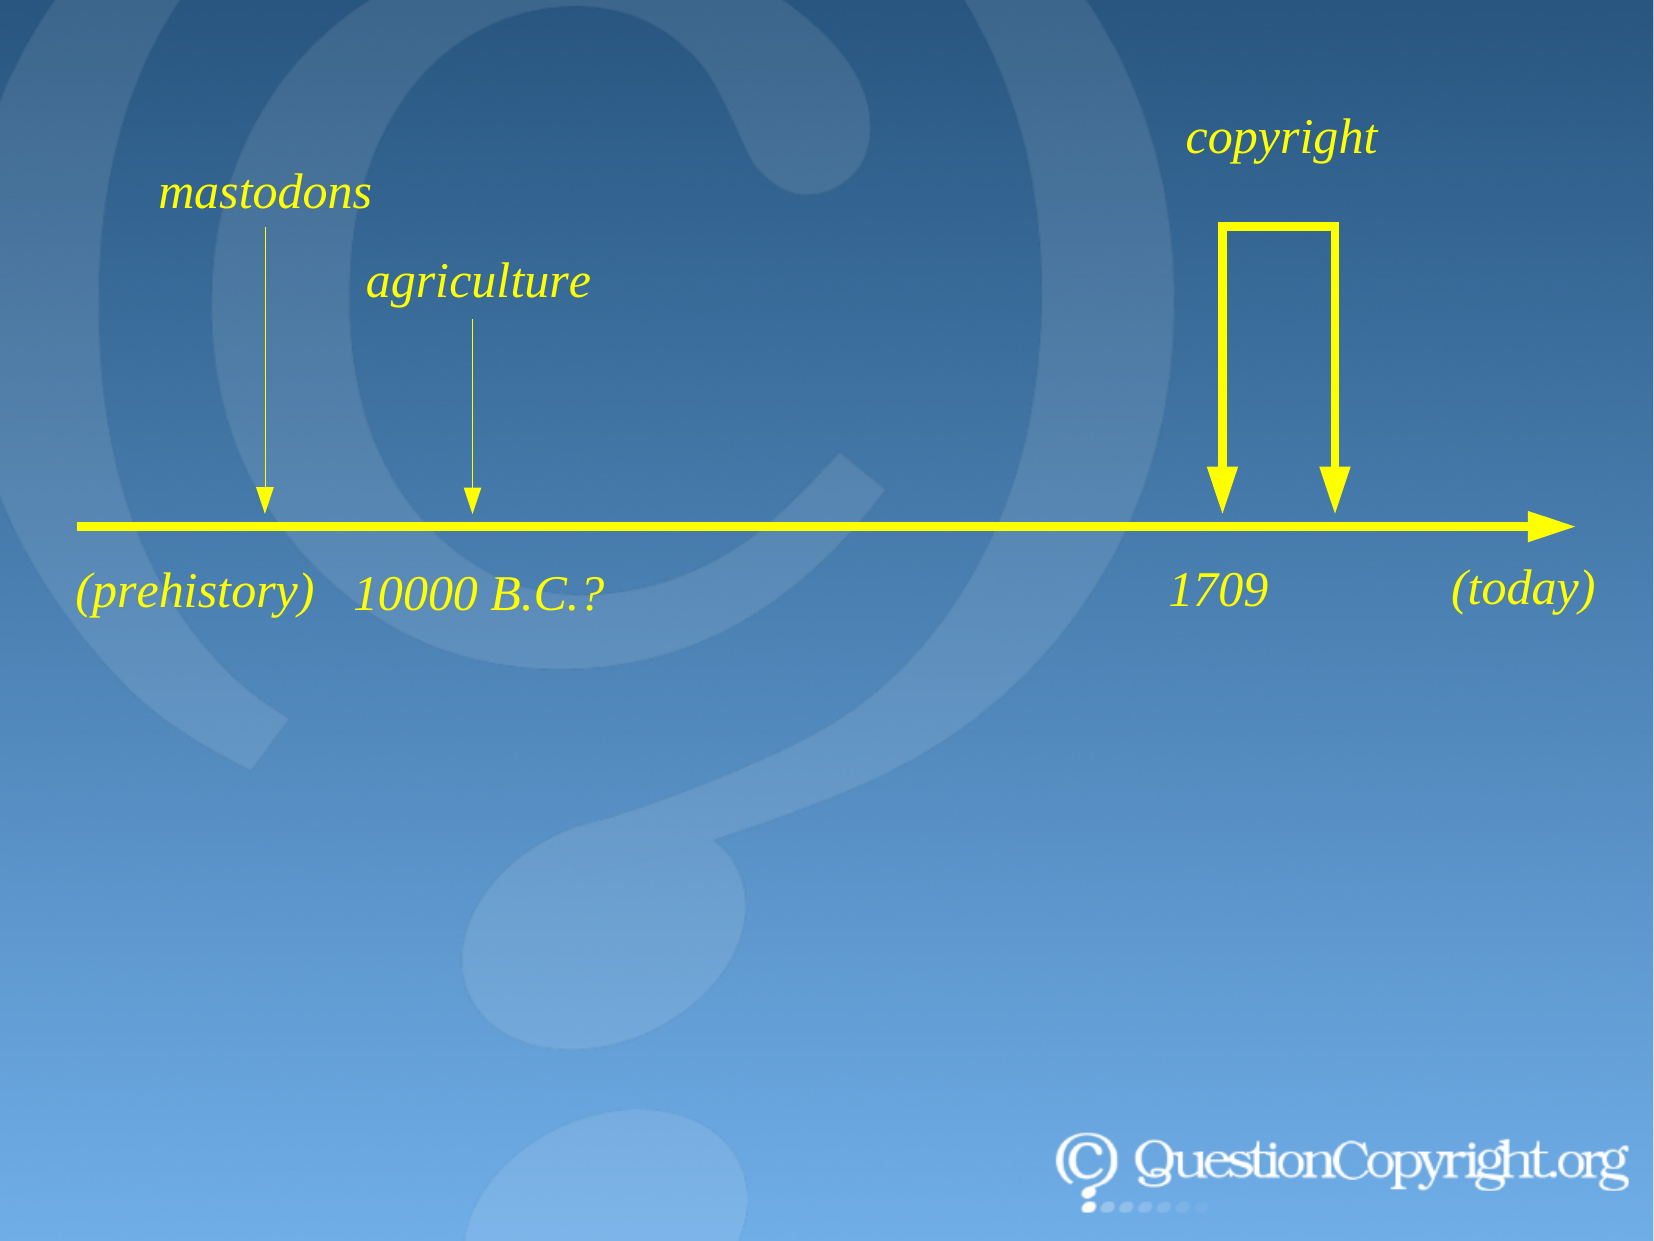

copyright
mastodons
agriculture
(today)
1709
(prehistory)
10000 B.C.?